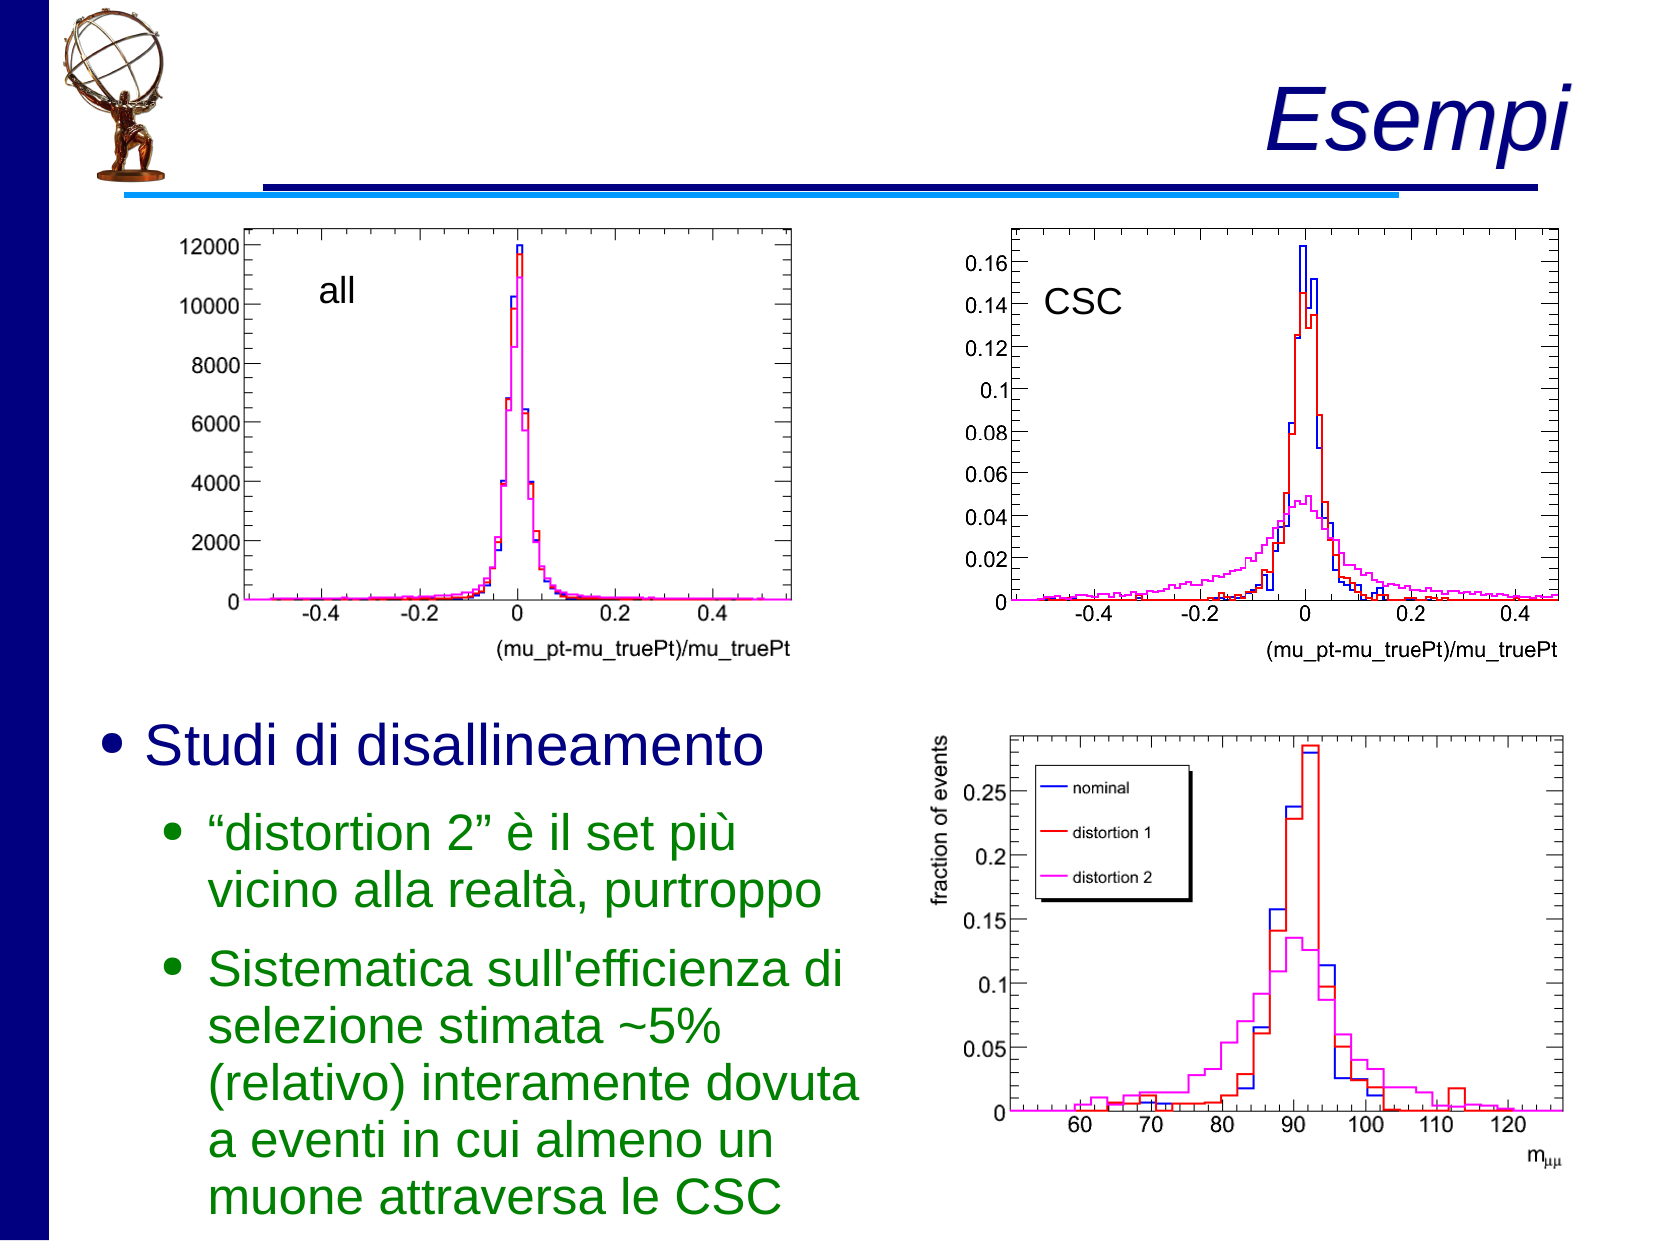

# Esempi
all
CSC
Studi di disallineamento
“distortion 2” è il set più vicino alla realtà, purtroppo
Sistematica sull'efficienza di selezione stimata ~5% (relativo) interamente dovuta a eventi in cui almeno un muone attraversa le CSC